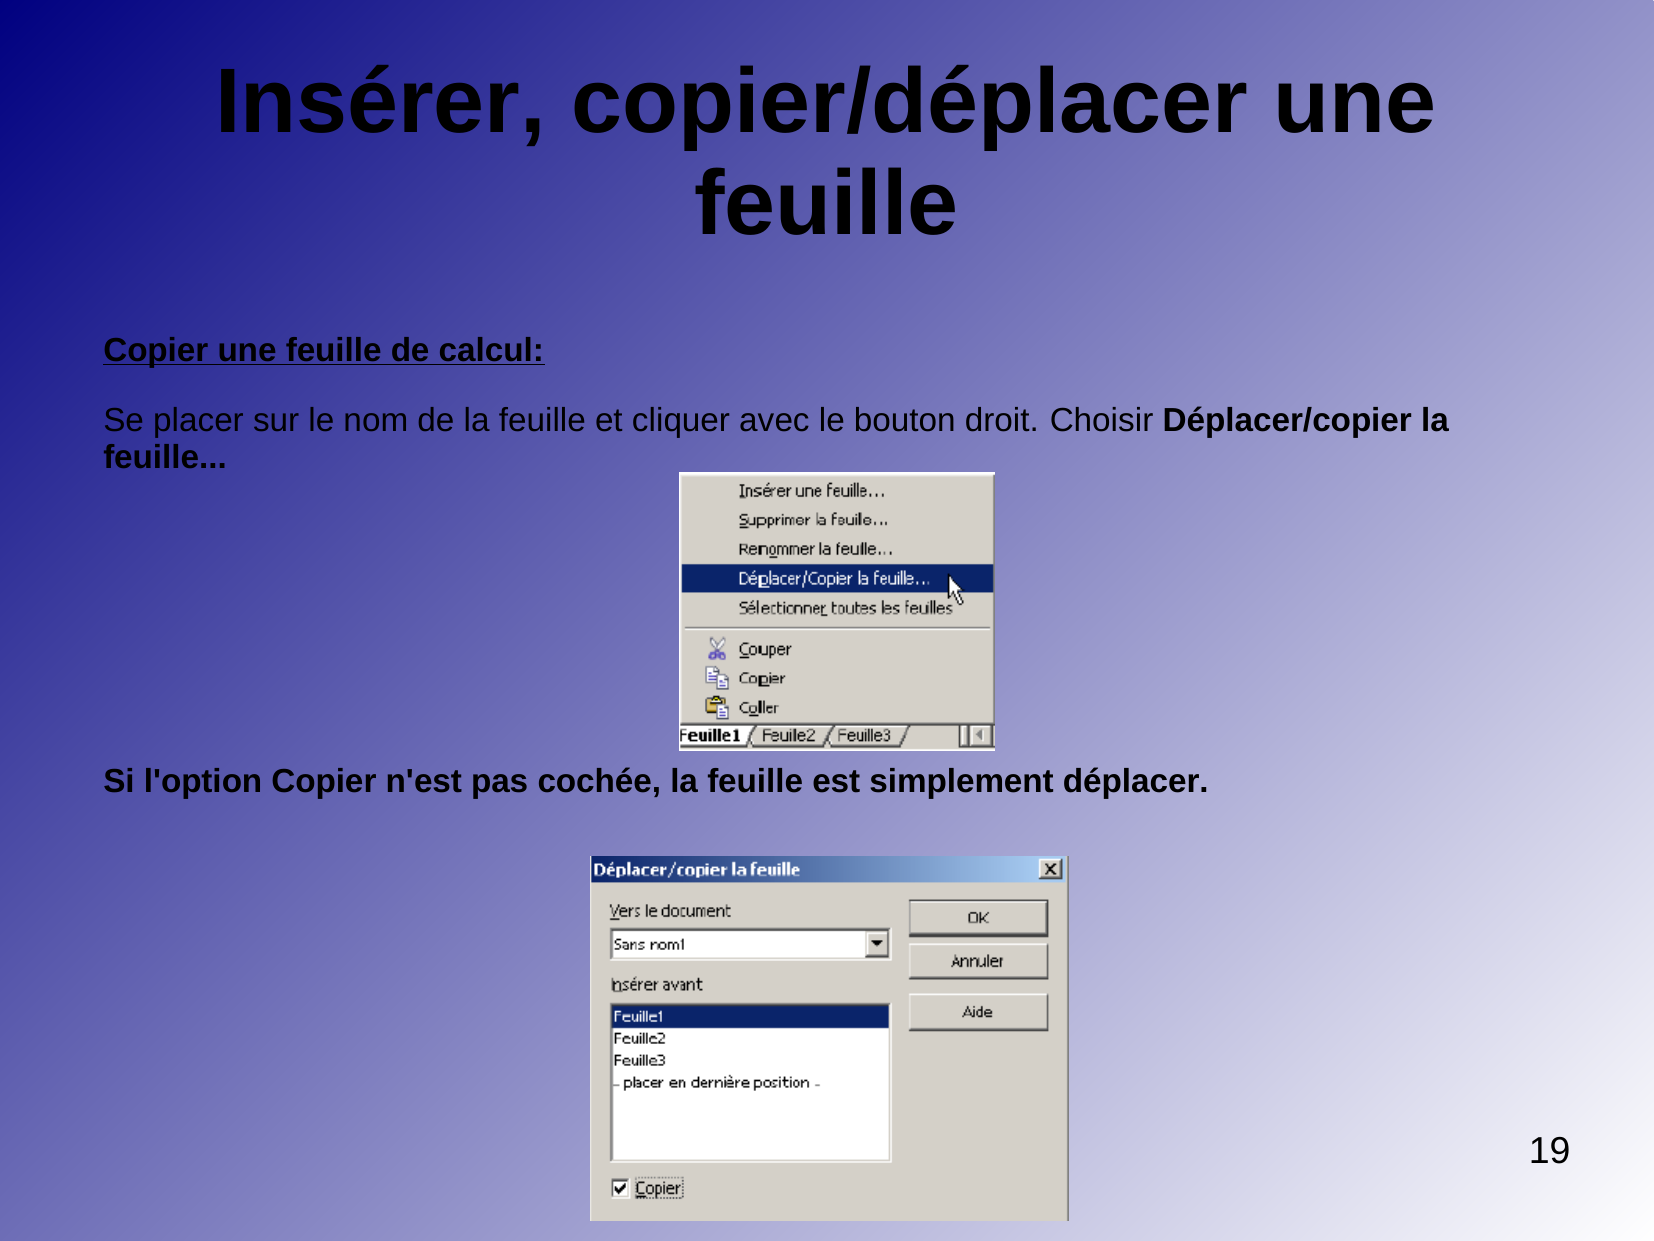

# Insérer, copier/déplacer une feuille
Copier une feuille de calcul:
Se placer sur le nom de la feuille et cliquer avec le bouton droit. Choisir Déplacer/copier la feuille...
Si l'option Copier n'est pas cochée, la feuille est simplement déplacer.
19